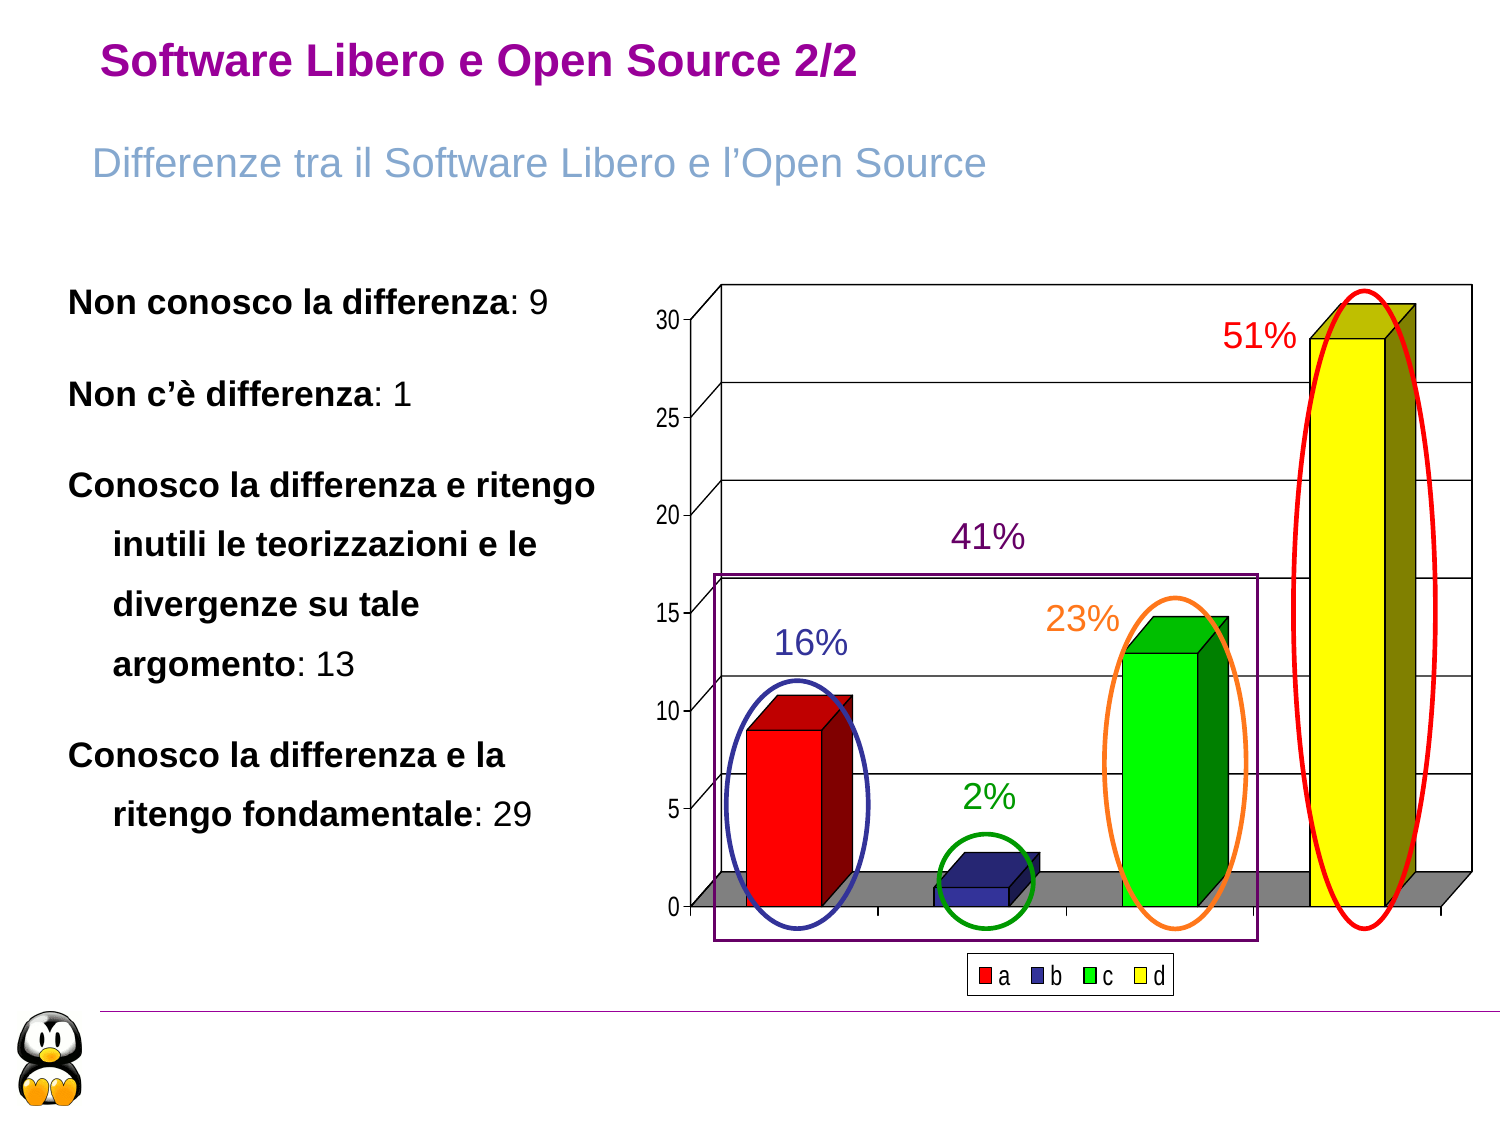

# Software Libero e Open Source 2/2
	 Differenze tra il Software Libero e l’Open Source
Non conosco la differenza: 9
Non c’è differenza: 1
Conosco la differenza e ritengo inutili le teorizzazioni e le divergenze su tale argomento: 13
Conosco la differenza e la ritengo fondamentale: 29
51%
41%
23%
16%
2%